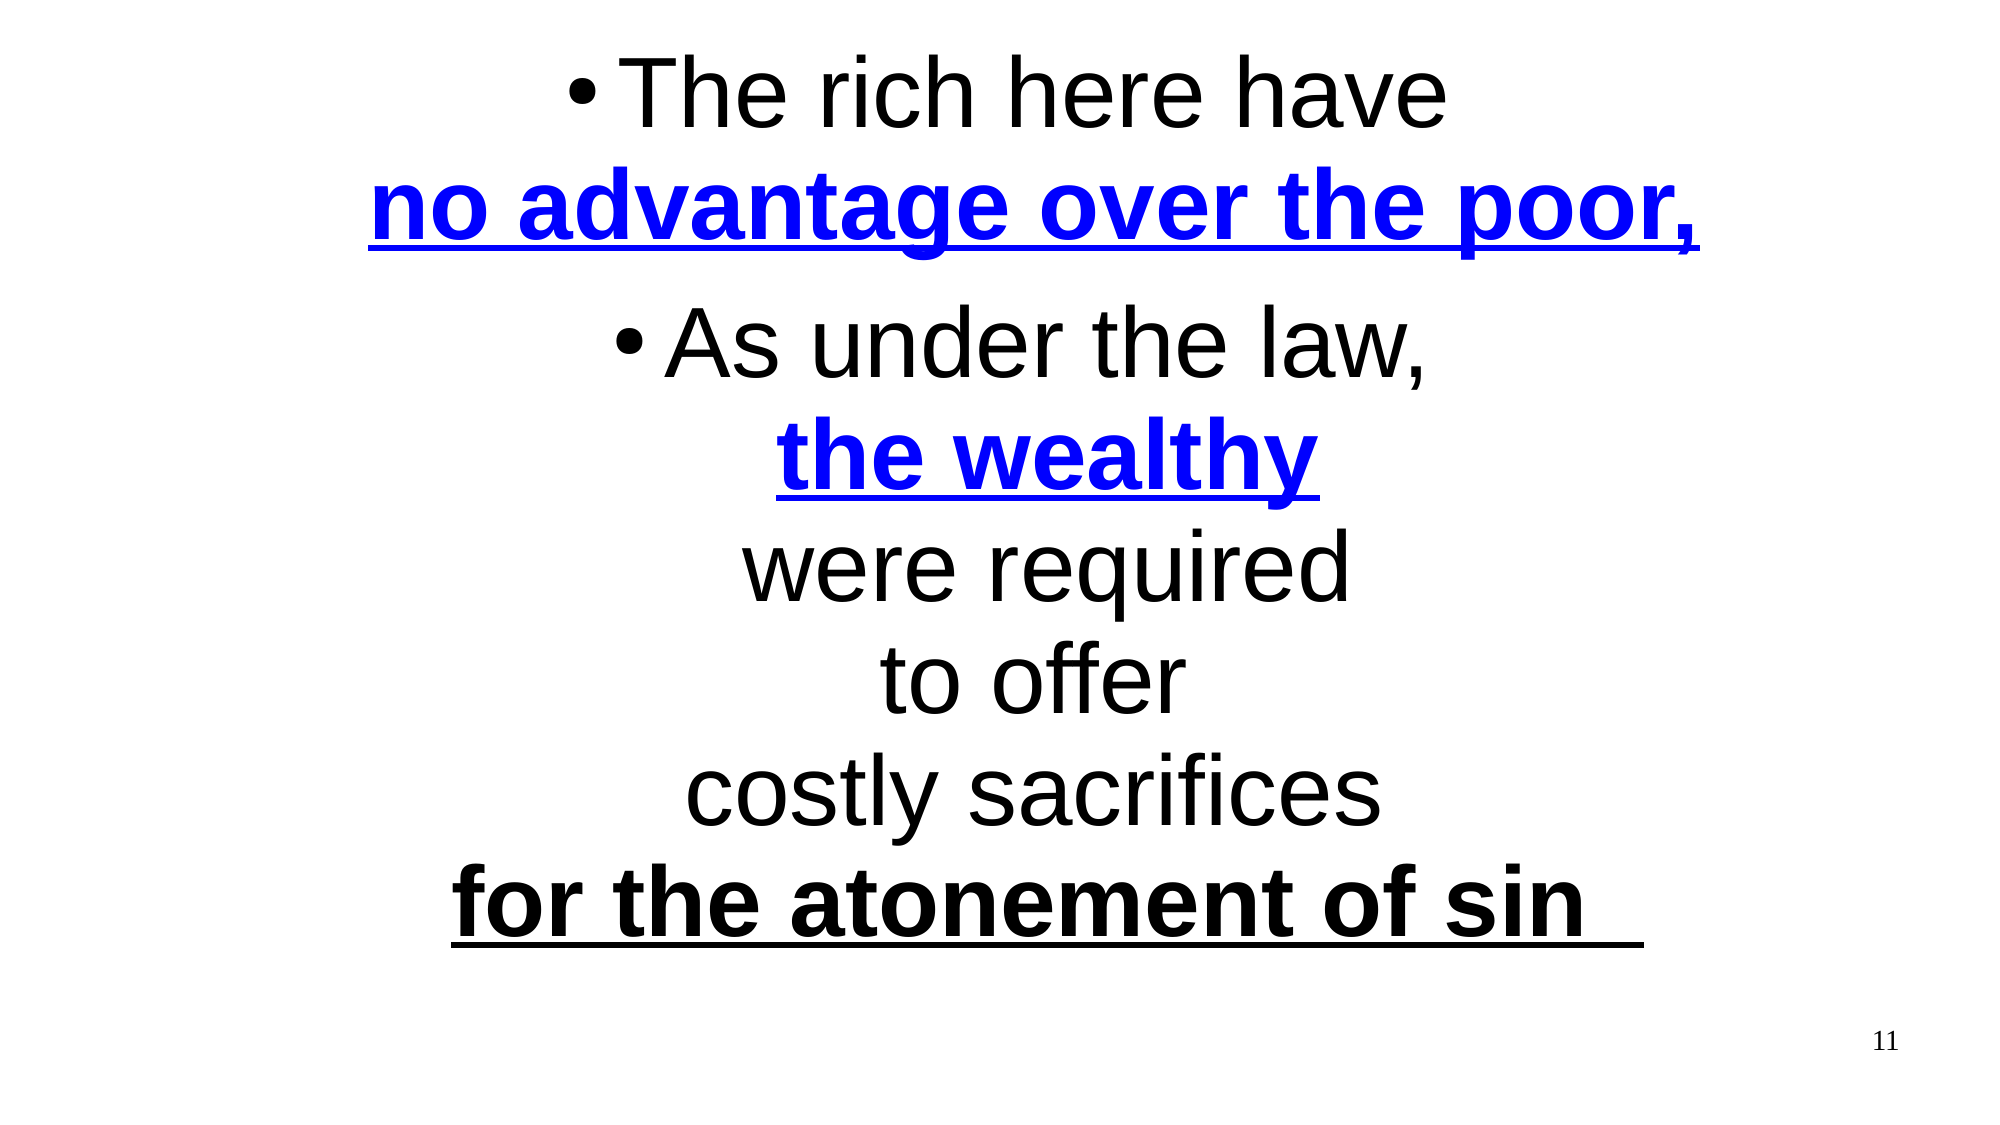

# The rich here have no advantage over the poor,
As under the law,
the wealthy
were required
to offer
costly sacrifices
for the atonement of sin
11